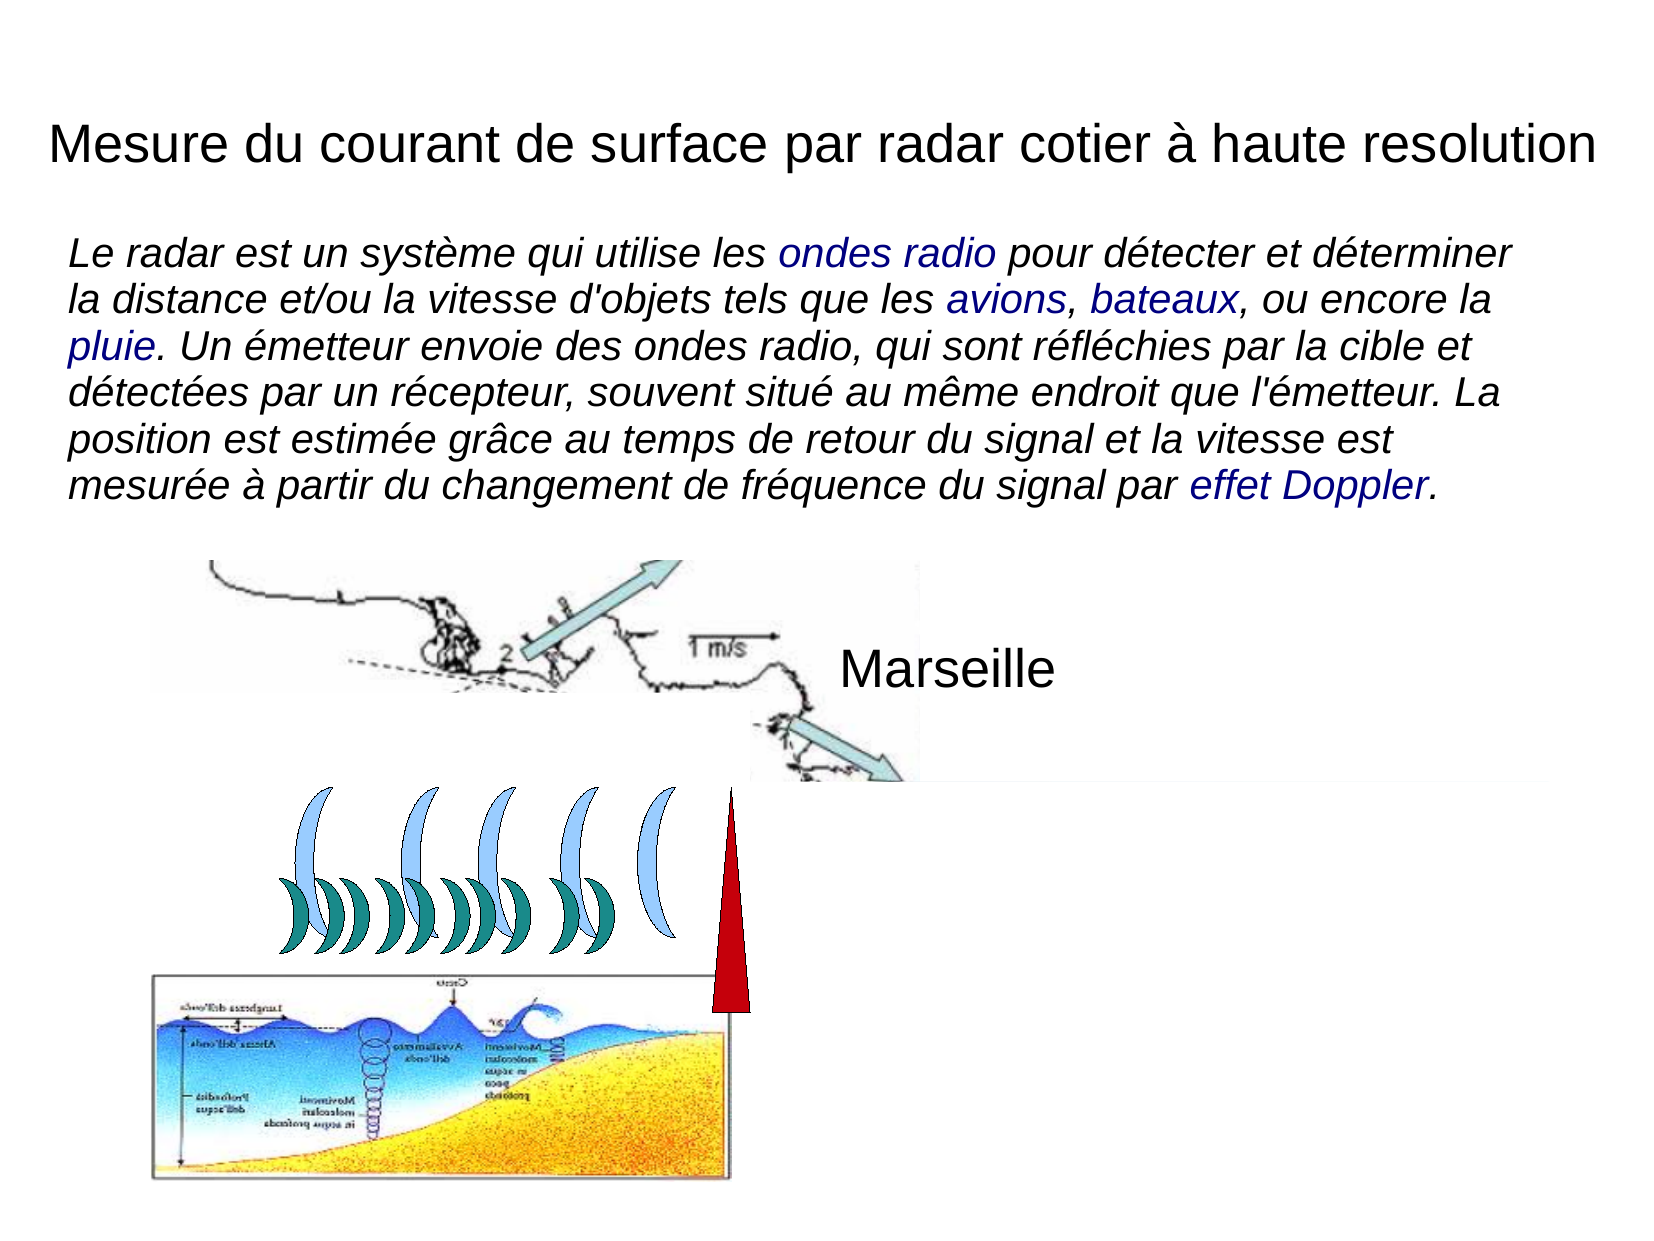

Mesure du courant de surface par radar cotier à haute resolution
Le radar est un système qui utilise les ondes radio pour détecter et déterminer la distance et/ou la vitesse d'objets tels que les avions, bateaux, ou encore la pluie. Un émetteur envoie des ondes radio, qui sont réfléchies par la cible et détectées par un récepteur, souvent situé au même endroit que l'émetteur. La position est estimée grâce au temps de retour du signal et la vitesse est mesurée à partir du changement de fréquence du signal par effet Doppler.
Marseille